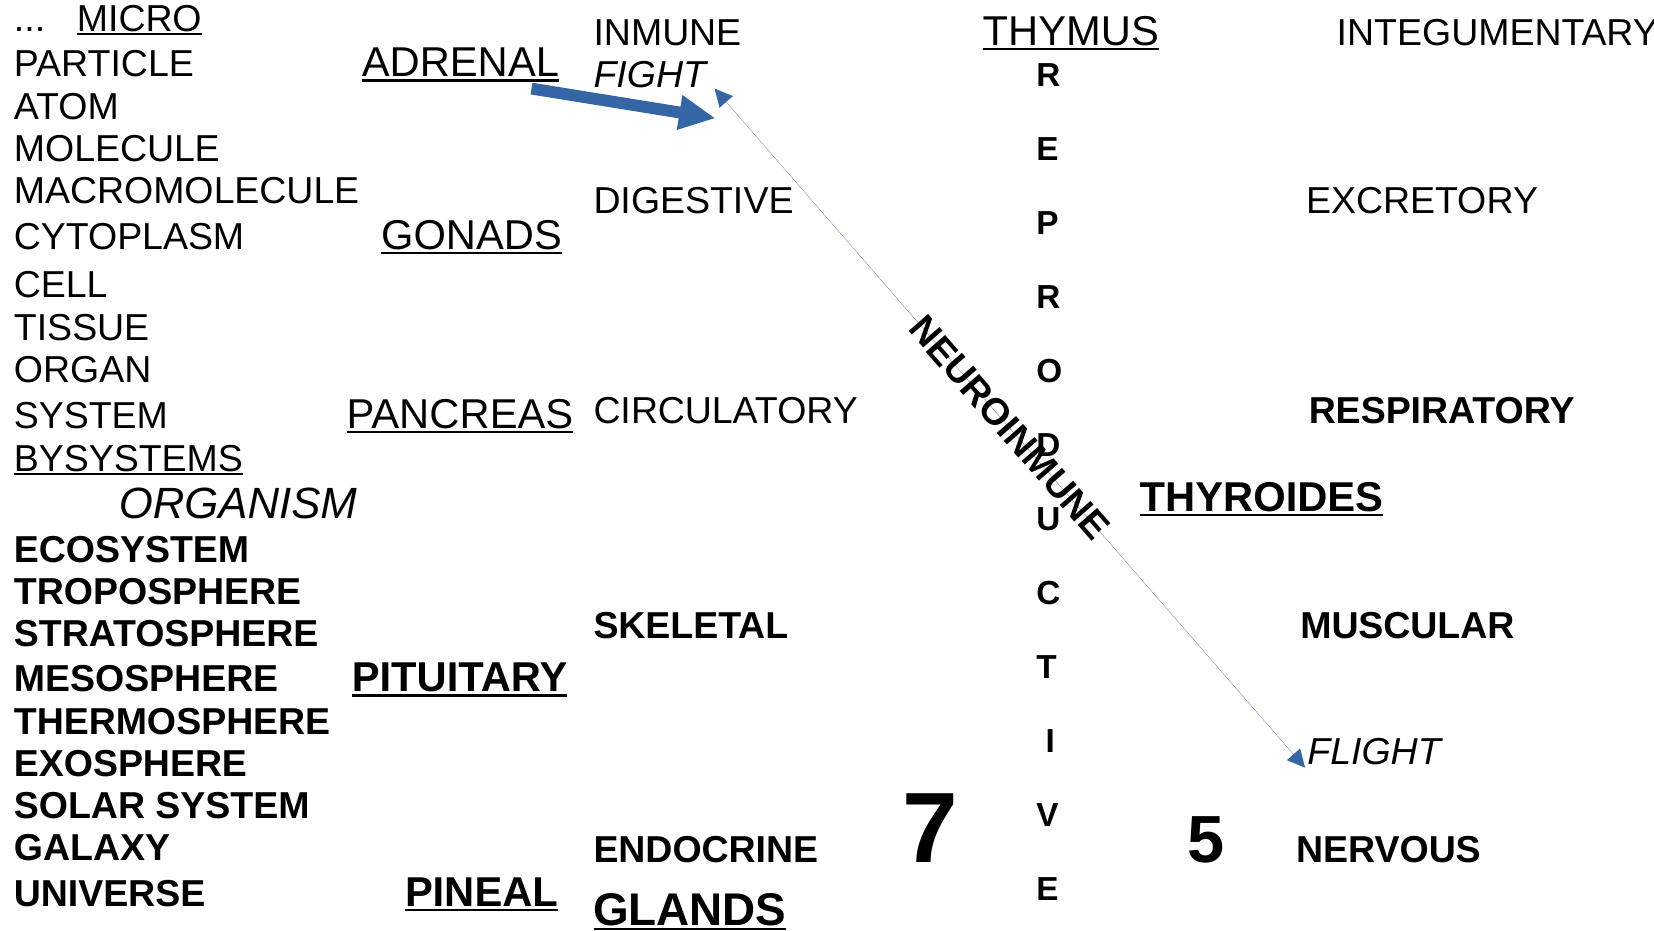

INMUNE THYMUS INTEGUMENTARY
FIGHT
DIGESTIVE EXCRETORY
CIRCULATORY RESPIRATORY
 THYROIDES
SKELETAL MUSCULAR
 FLIGHT
ENDOCRINE 7 5 NERVOUS
GLANDS
... MICRO
PARTICLE ADRENAL
ATOM
MOLECULE
MACROMOLECULE
CYTOPLASM GONADS CELL
TISSUE
ORGAN
SYSTEM PANCREAS
BYSYSTEMS
 ORGANISM
ECOSYSTEM TROPOSPHERE
STRATOSPHERE
MESOSPHERE PITUITARY
THERMOSPHERE
EXOSPHERE
SOLAR SYSTEM
GALAXY
UNIVERSE PINEAL
R E P R O D U C T
 I V E
NEUROINMUNE